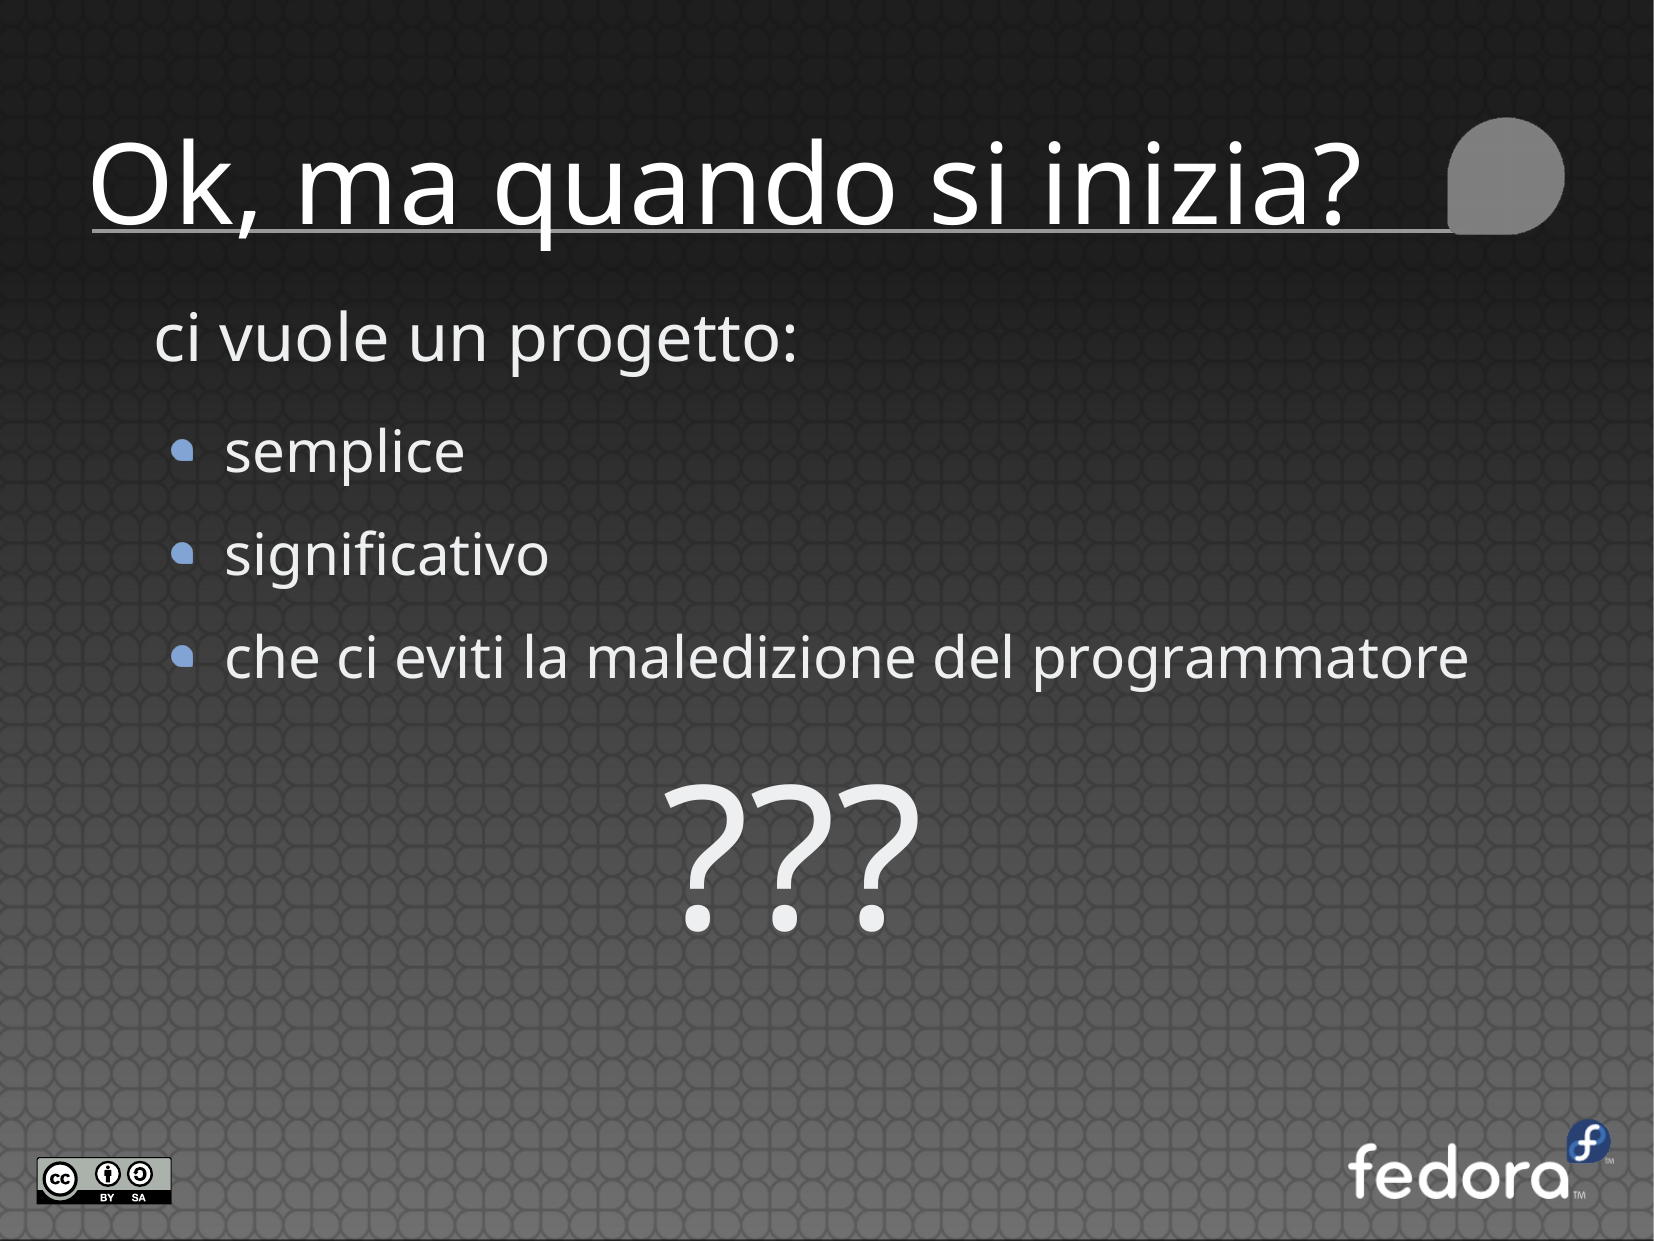

# Ok, ma quando si inizia?
ci vuole un progetto:
semplice
significativo
che ci eviti la maledizione del programmatore
???